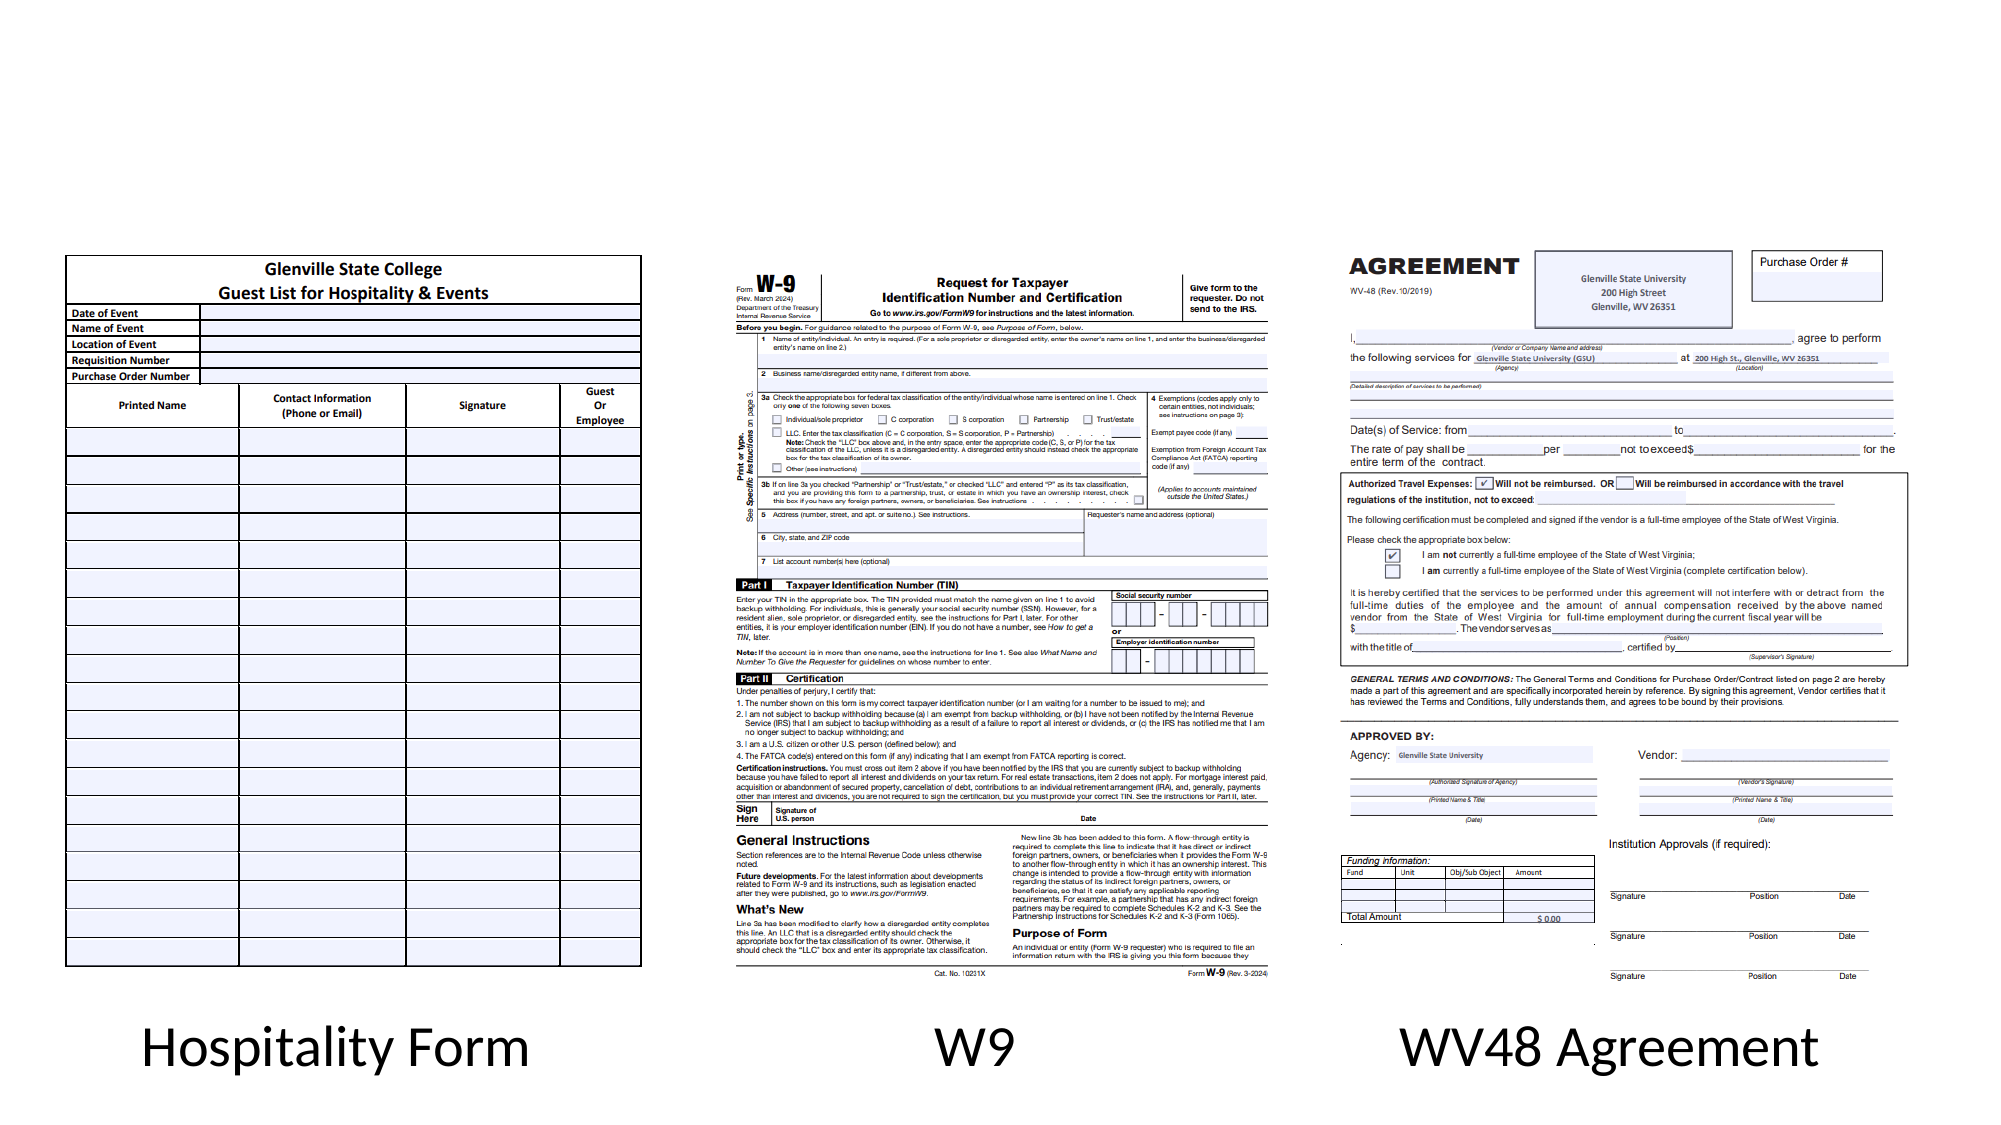

# Other Forms that may be needed
Hospitality Form
W9
WV48 Agreement